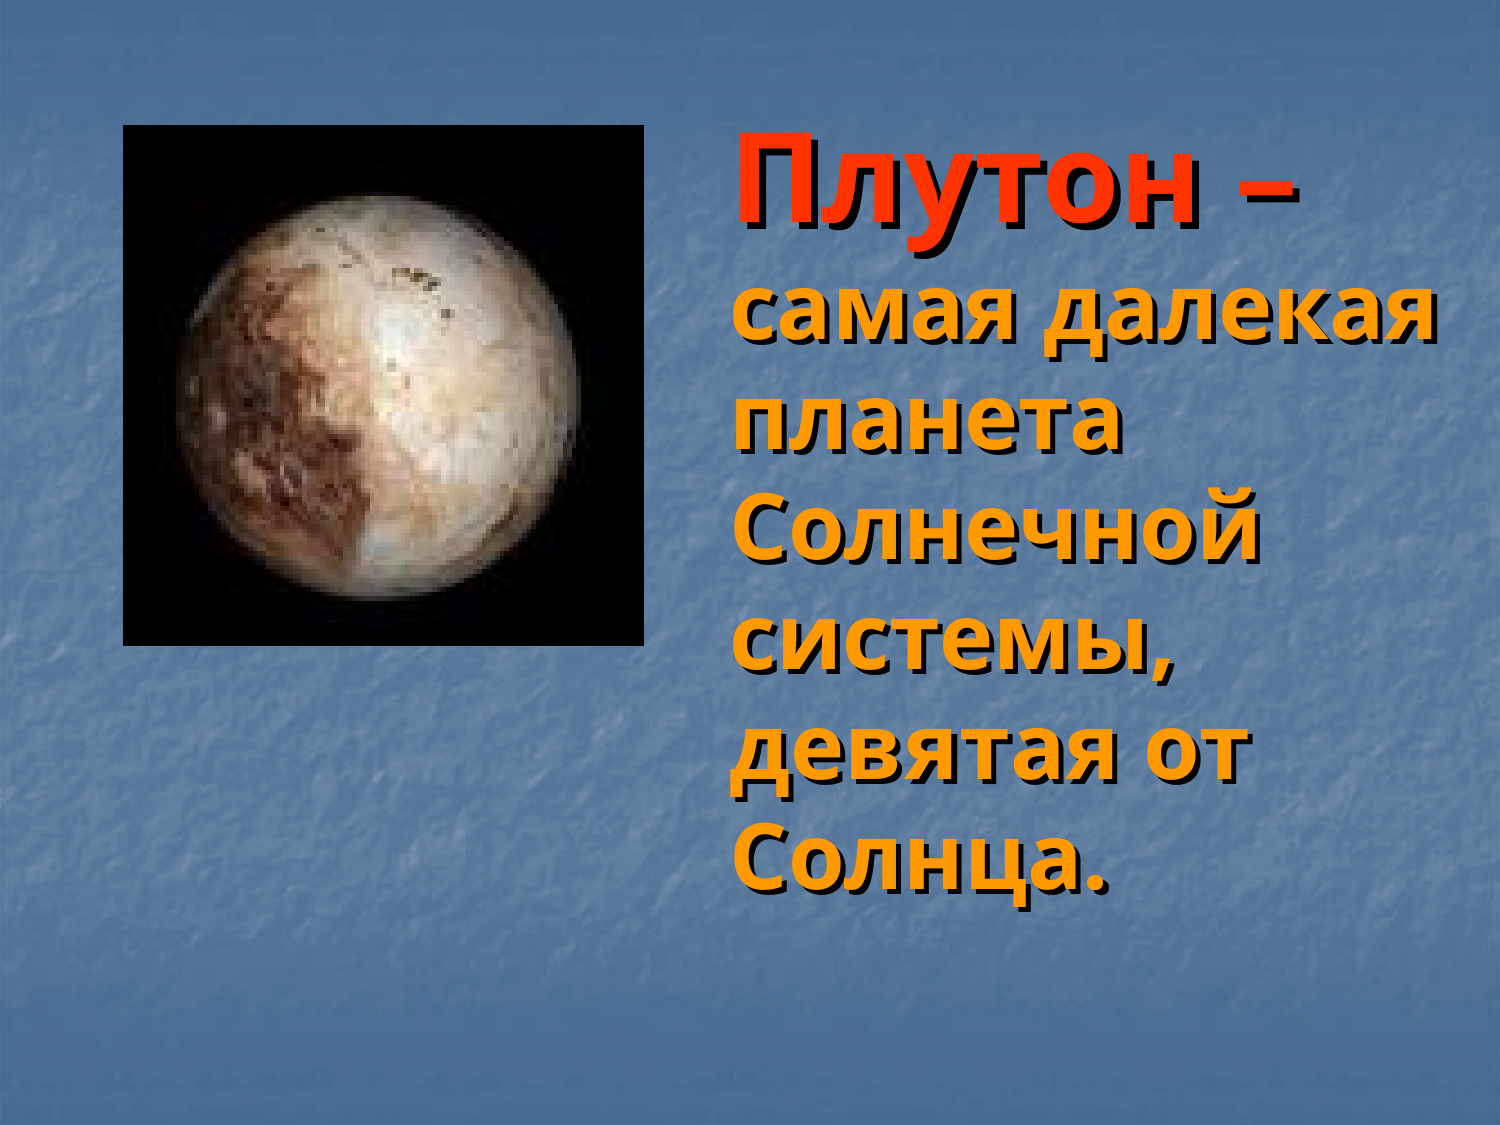

Плутон –
самая далекая
планета
Солнечной
системы,
девятая от
Солнца.